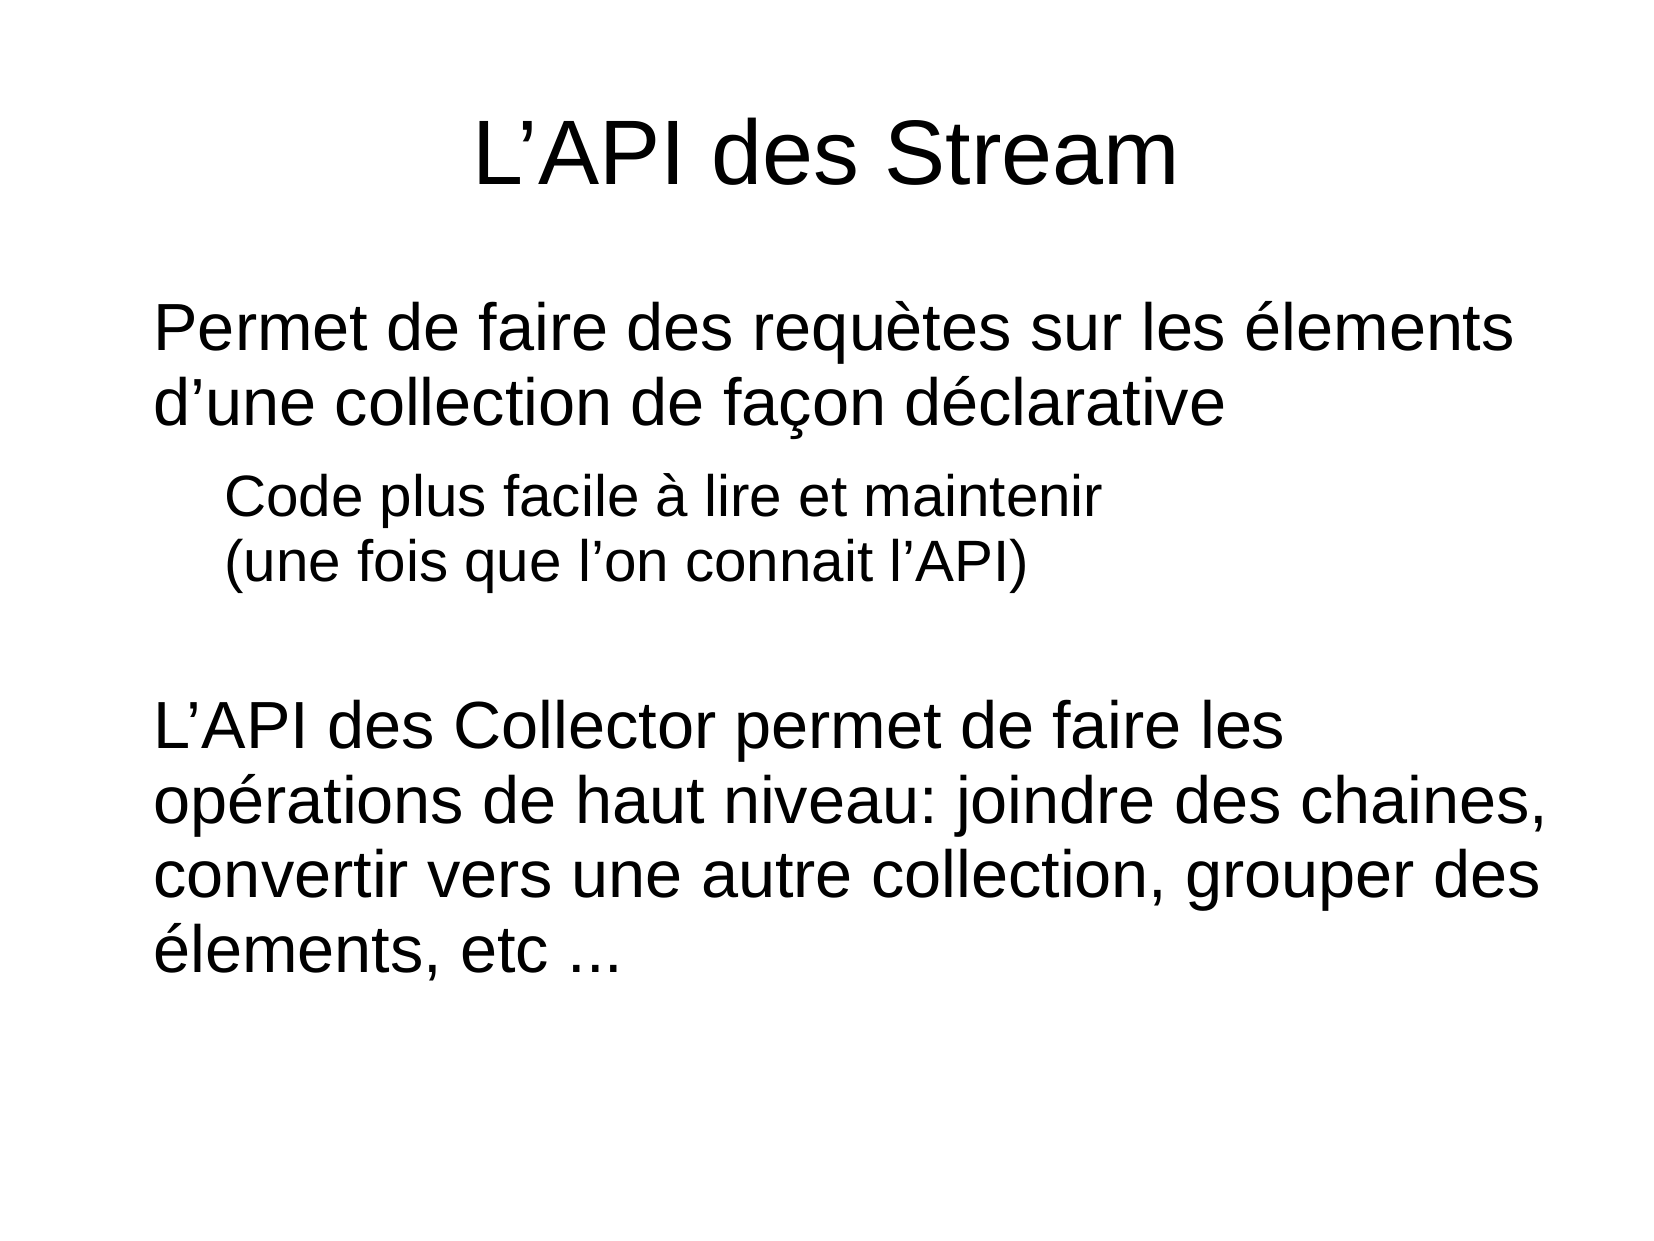

# L’API des Stream
Permet de faire des requètes sur les élements d’une collection de façon déclarative
Code plus facile à lire et maintenir
(une fois que l’on connait l’API)
L’API des Collector permet de faire les opérations de haut niveau: joindre des chaines, convertir vers une autre collection, grouper des élements, etc ...